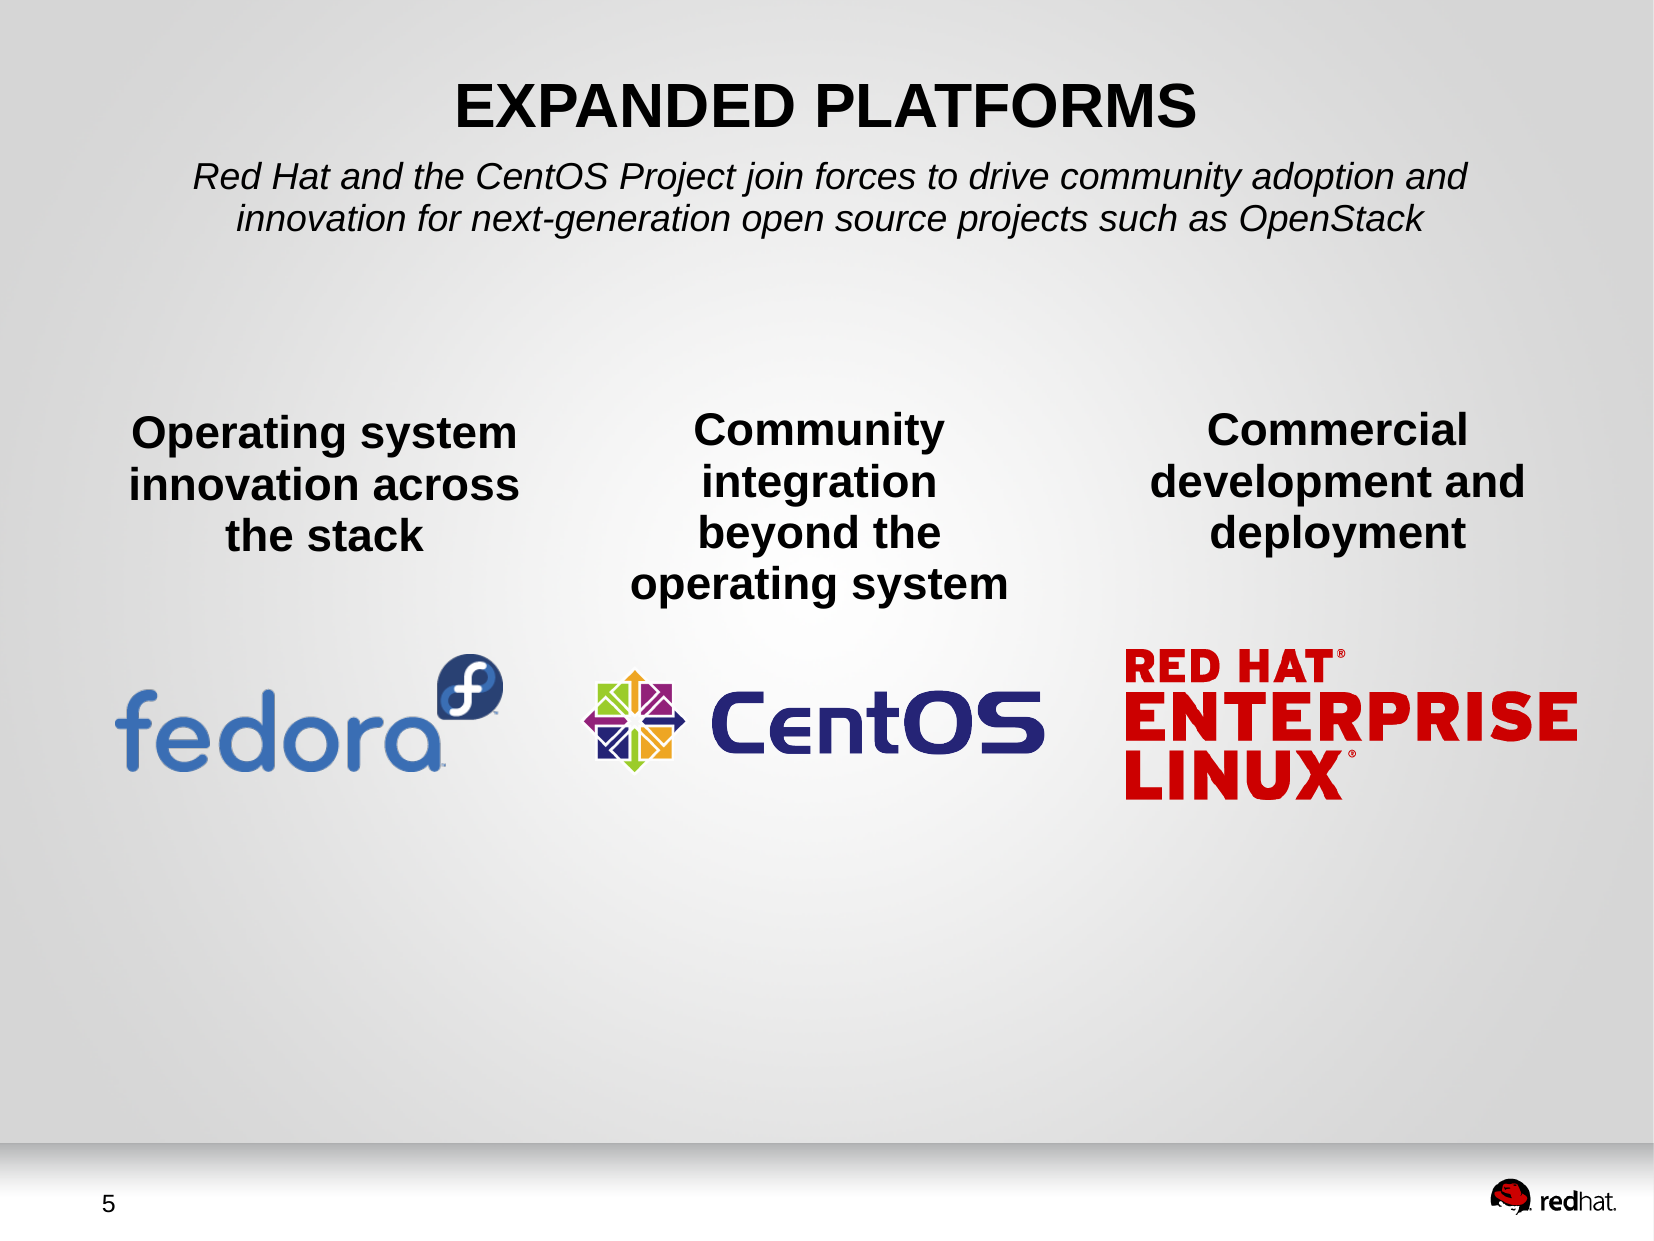

# EXPANDED PLATFORMS
Red Hat and the CentOS Project join forces to drive community adoption and innovation for next-generation open source projects such as OpenStack
Community integration beyond the operating system
Commercial development and deployment
Operating system innovation across the stack